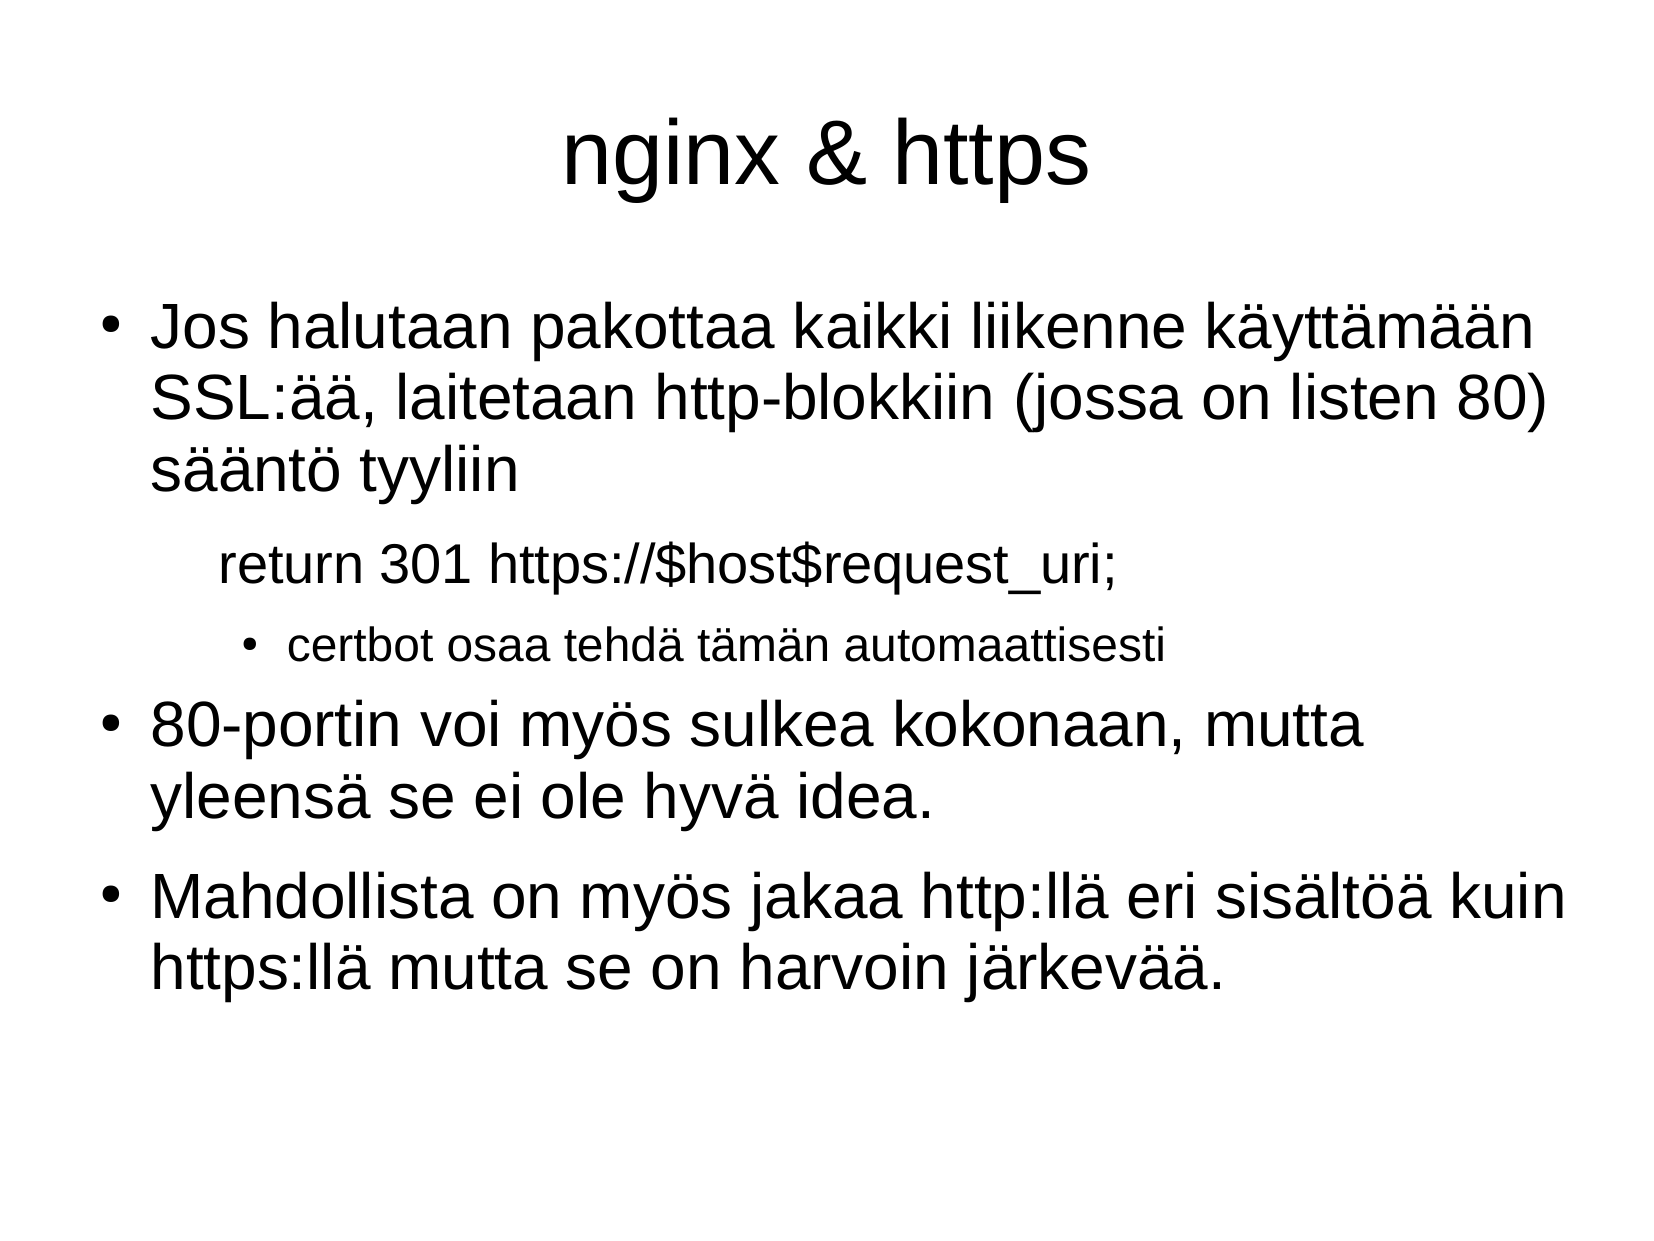

# nginx & https
Jos halutaan pakottaa kaikki liikenne käyttämään SSL:ää, laitetaan http-blokkiin (jossa on listen 80) sääntö tyyliin
return 301 https://$host$request_uri;
certbot osaa tehdä tämän automaattisesti
80-portin voi myös sulkea kokonaan, mutta yleensä se ei ole hyvä idea.
Mahdollista on myös jakaa http:llä eri sisältöä kuin https:llä mutta se on harvoin järkevää.